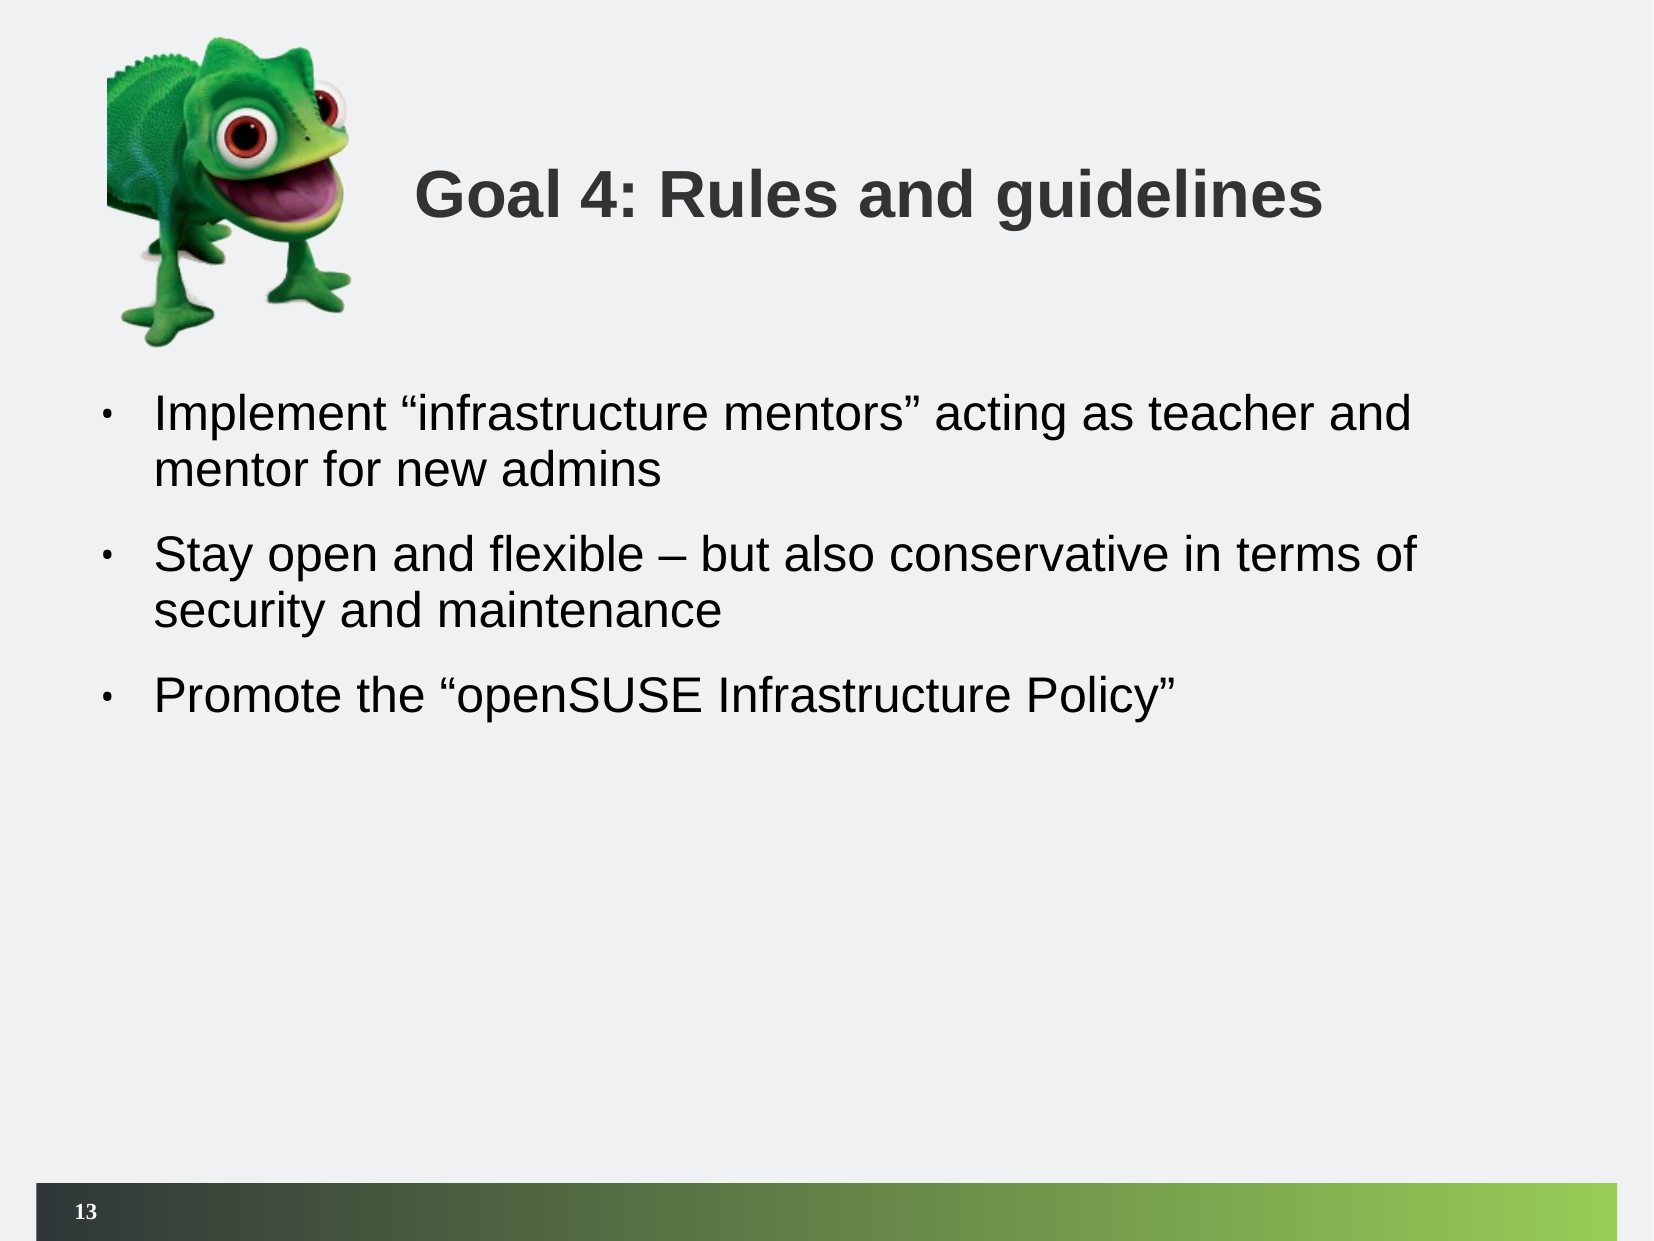

# Goal 4: Rules and guidelines
Implement “infrastructure mentors” acting as teacher and mentor for new admins
Stay open and flexible – but also conservative in terms of security and maintenance
Promote the “openSUSE Infrastructure Policy”
13